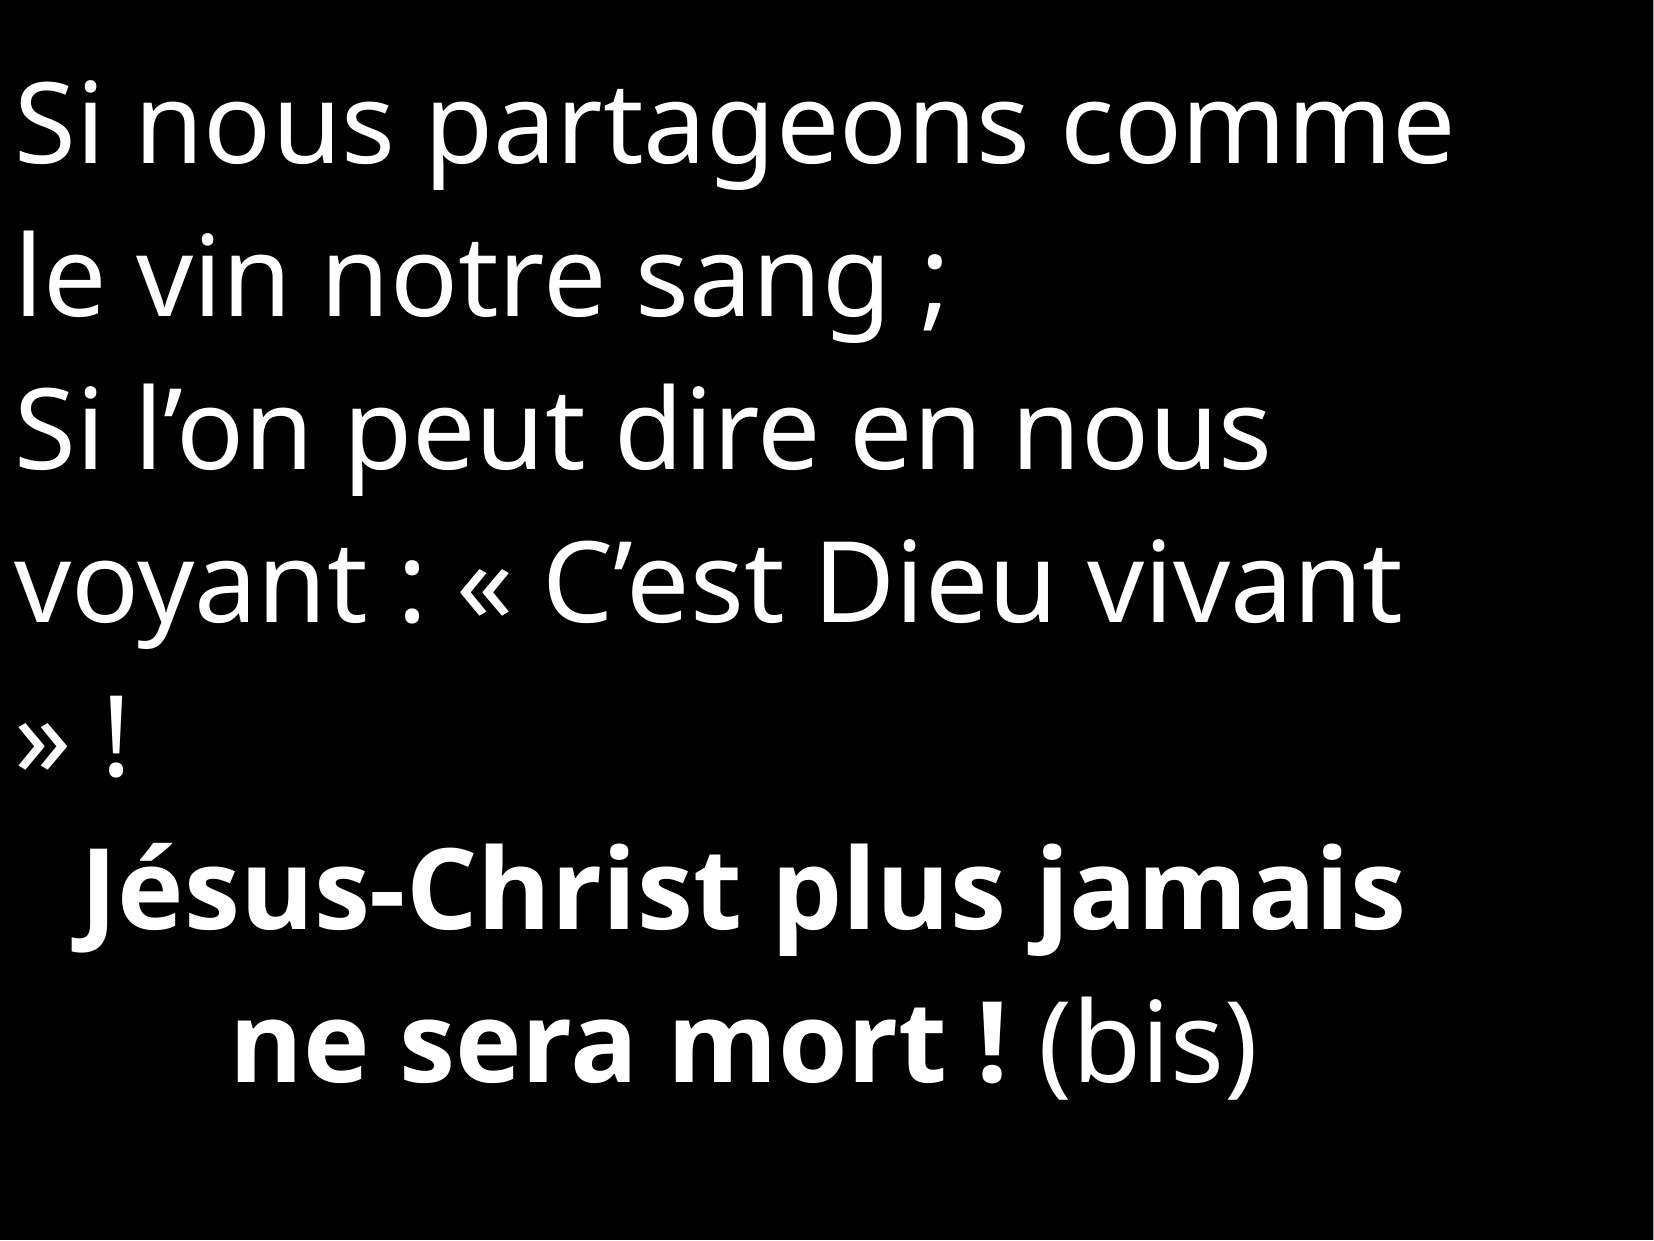

Si nous partageons comme le vin notre sang ;
Si l’on peut dire en nous voyant : « C’est Dieu vivant » !
Jésus-Christ plus jamais ne sera mort ! (bis)